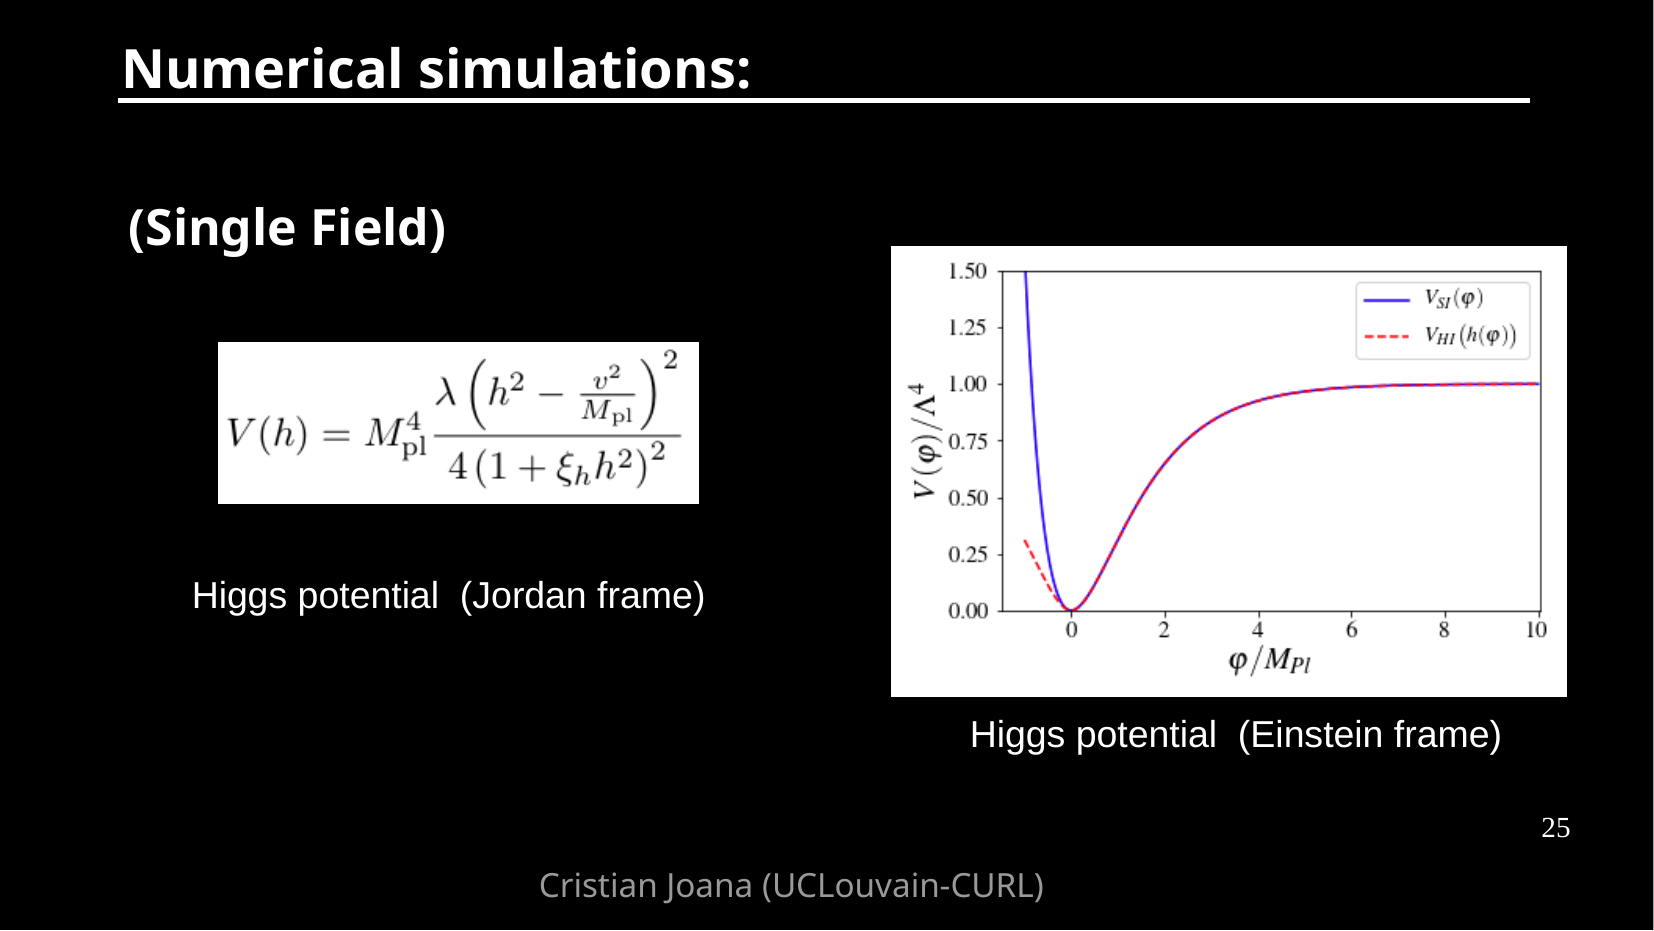

Numerical simulations:
(Single Field)
Higgs potential (Jordan frame)
Higgs potential (Einstein frame)
25
Cristian Joana (UCLouvain-CURL)